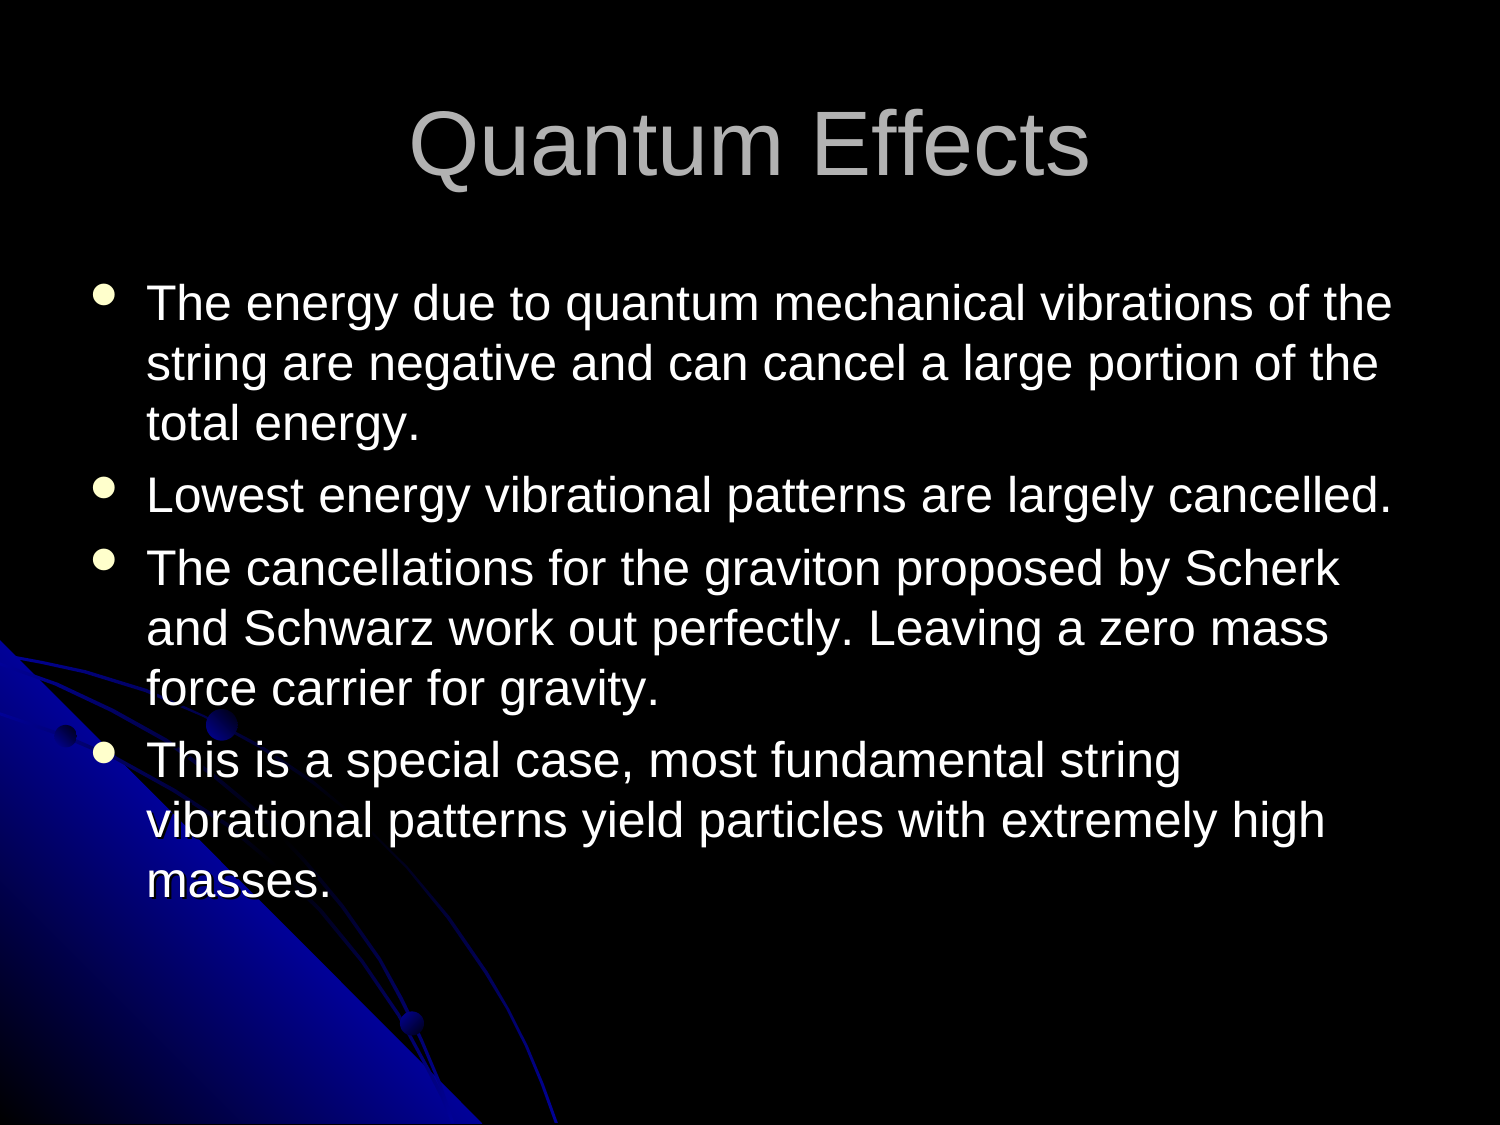

# Quantum Effects
The energy due to quantum mechanical vibrations of the string are negative and can cancel a large portion of the total energy.
Lowest energy vibrational patterns are largely cancelled.
The cancellations for the graviton proposed by Scherk and Schwarz work out perfectly. Leaving a zero mass force carrier for gravity.
This is a special case, most fundamental string vibrational patterns yield particles with extremely high masses.